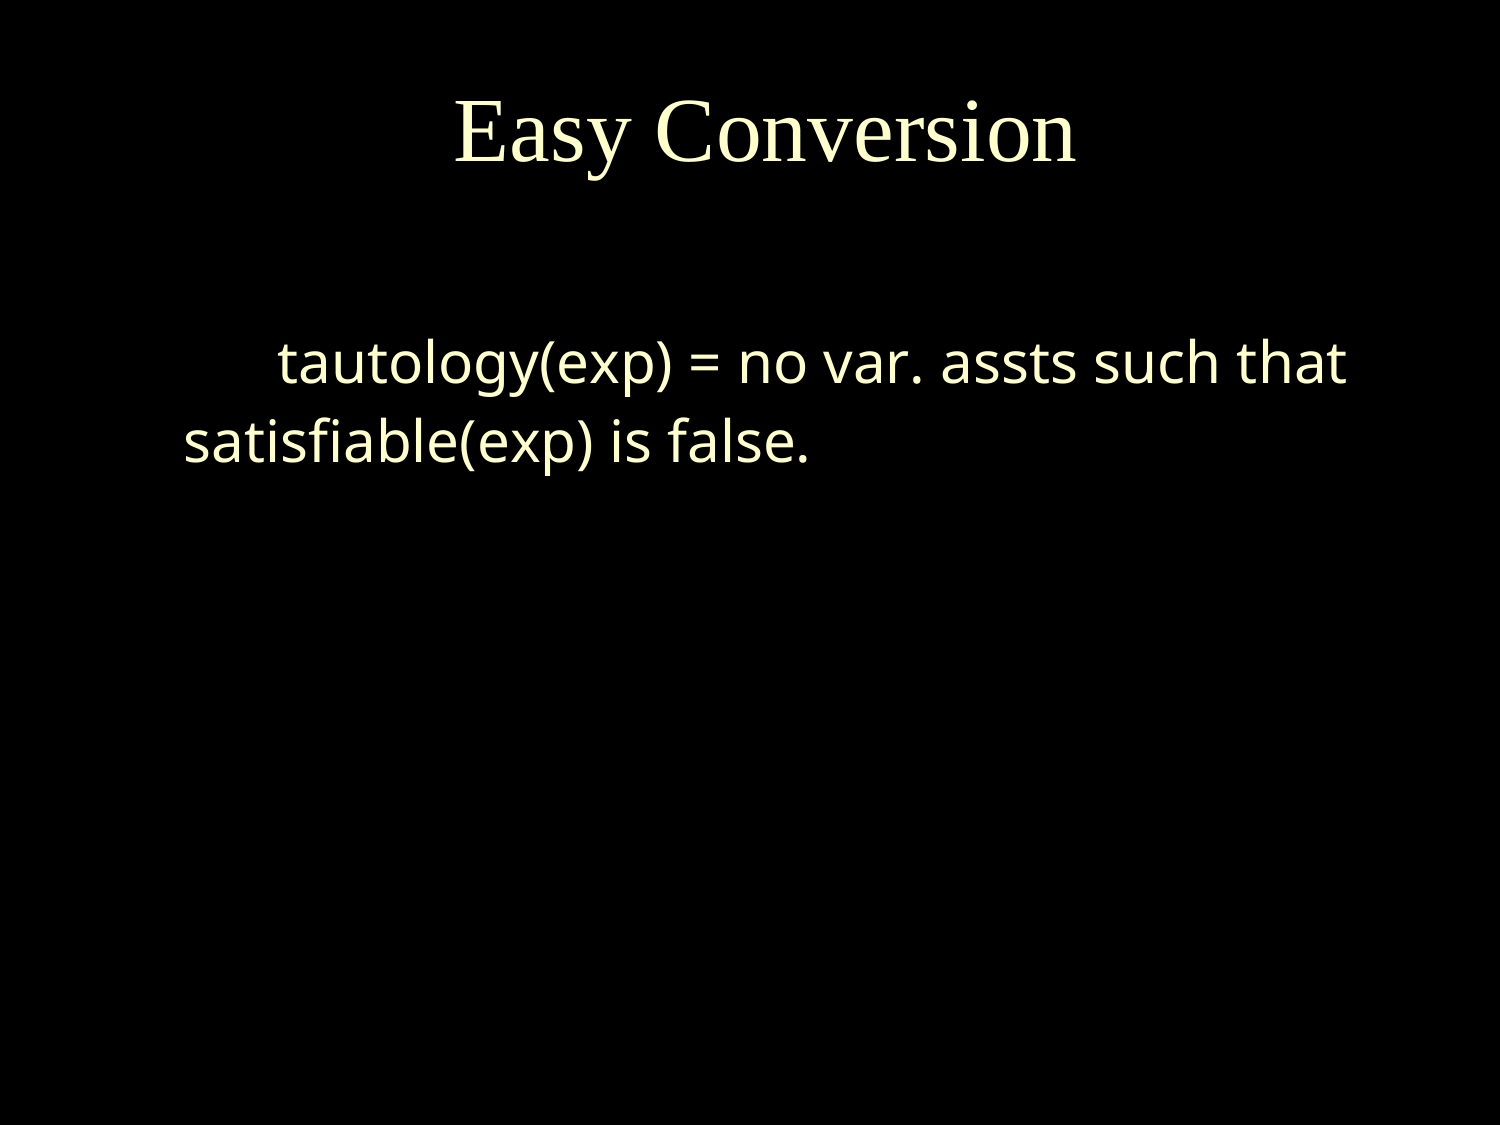

# Easy Conversion
		tautology(exp) = no var. assts such that satisfiable(exp) is false.